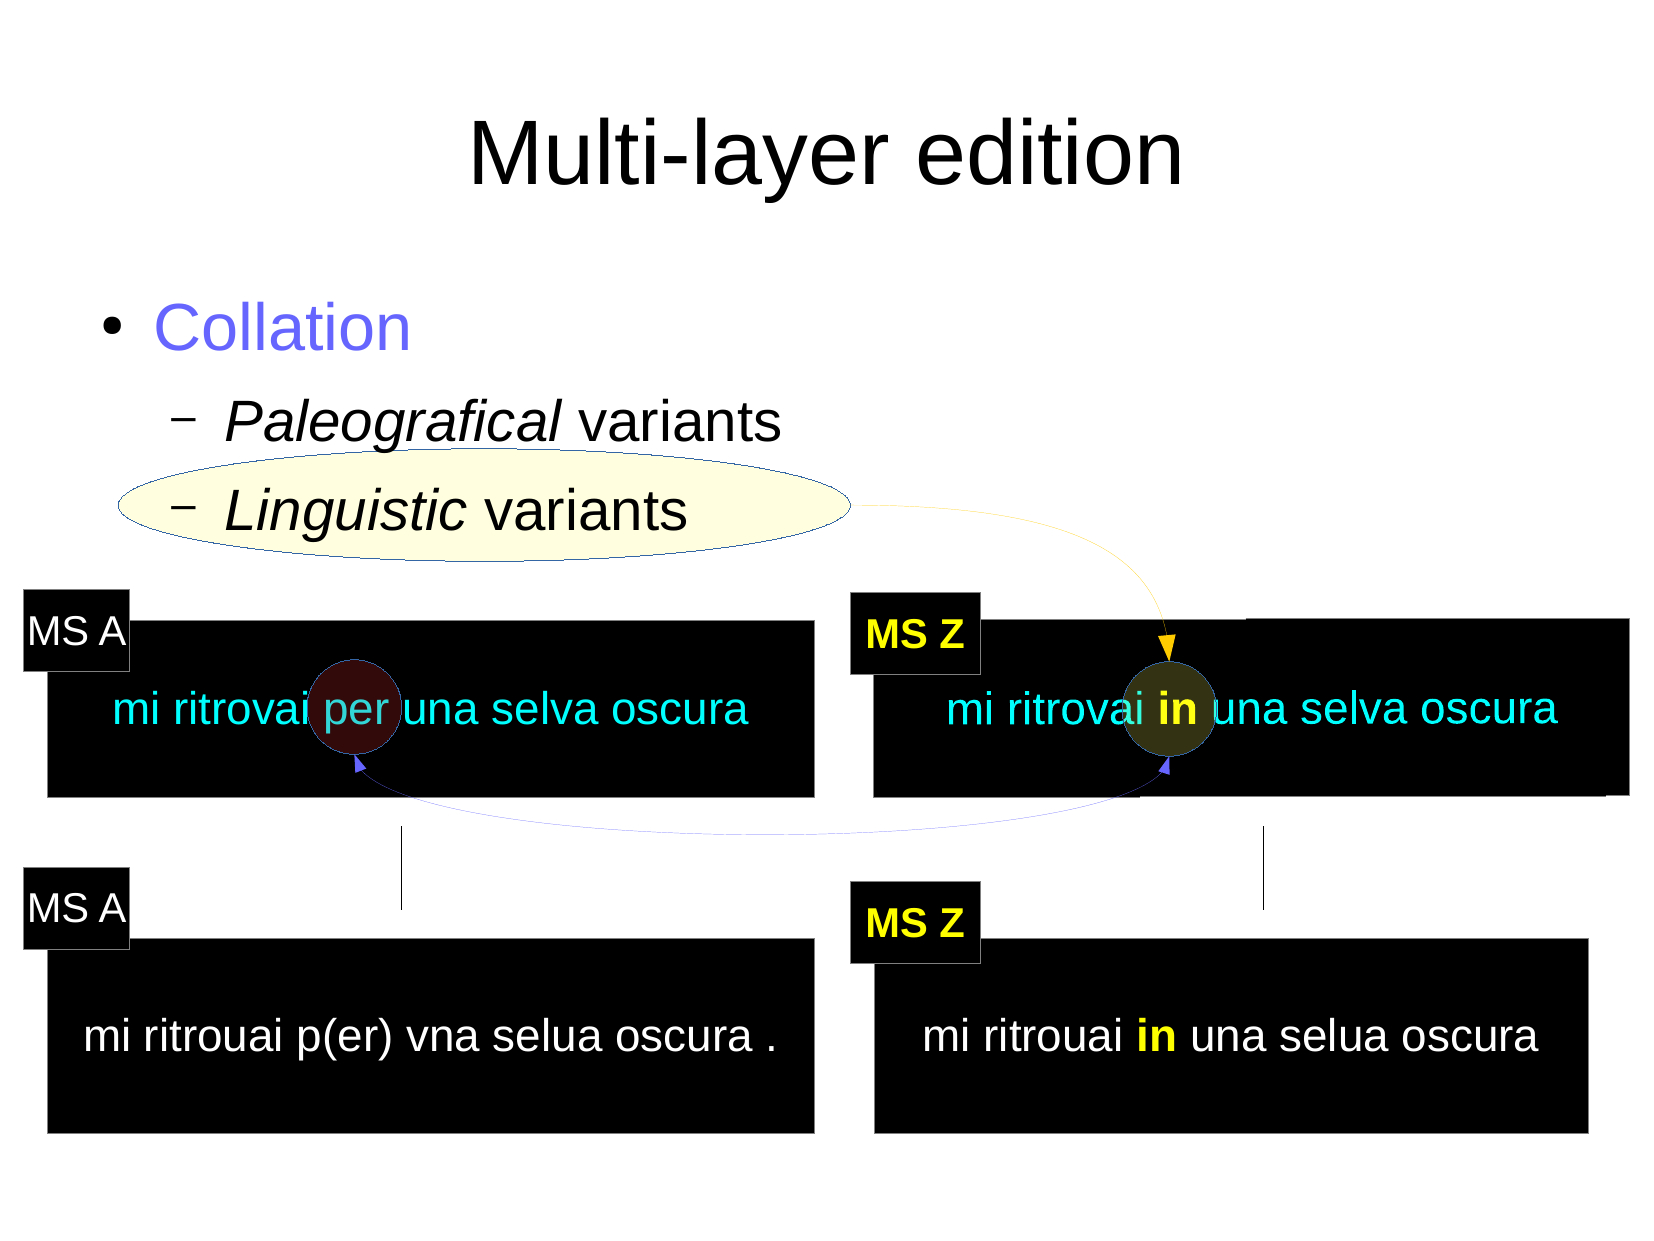

# Multi-layer edition
Collation
Paleografical variants
Linguistic variants
MS A
MS Z
mi ritrovai in una selva oscura
mi ritrovai per una selva oscura
MS A
MS Z
mi ritrouai p(er) vna selua oscura .
mi ritrouai in una selua oscura